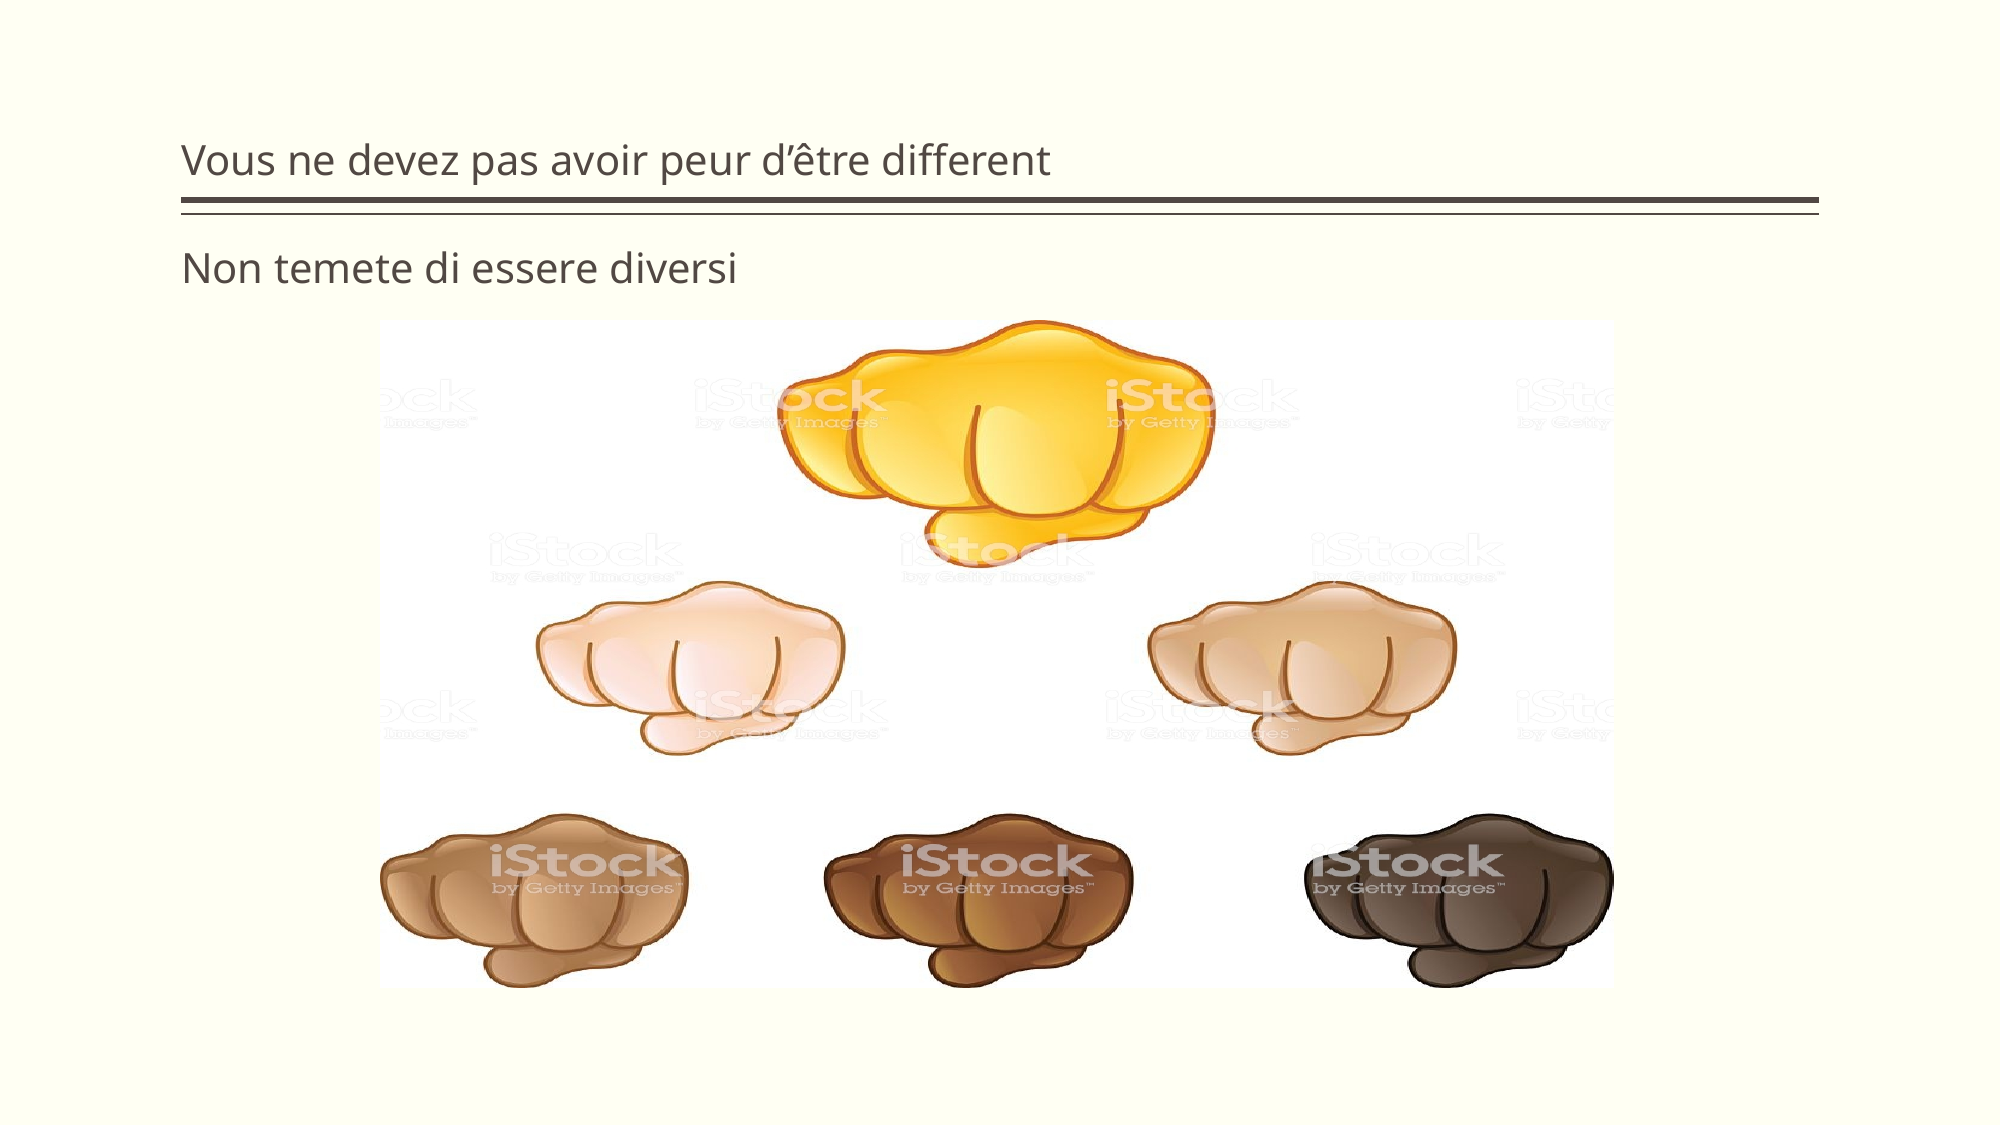

# Vous ne devez pas avoir peur d’être different
Non temete di essere diversi